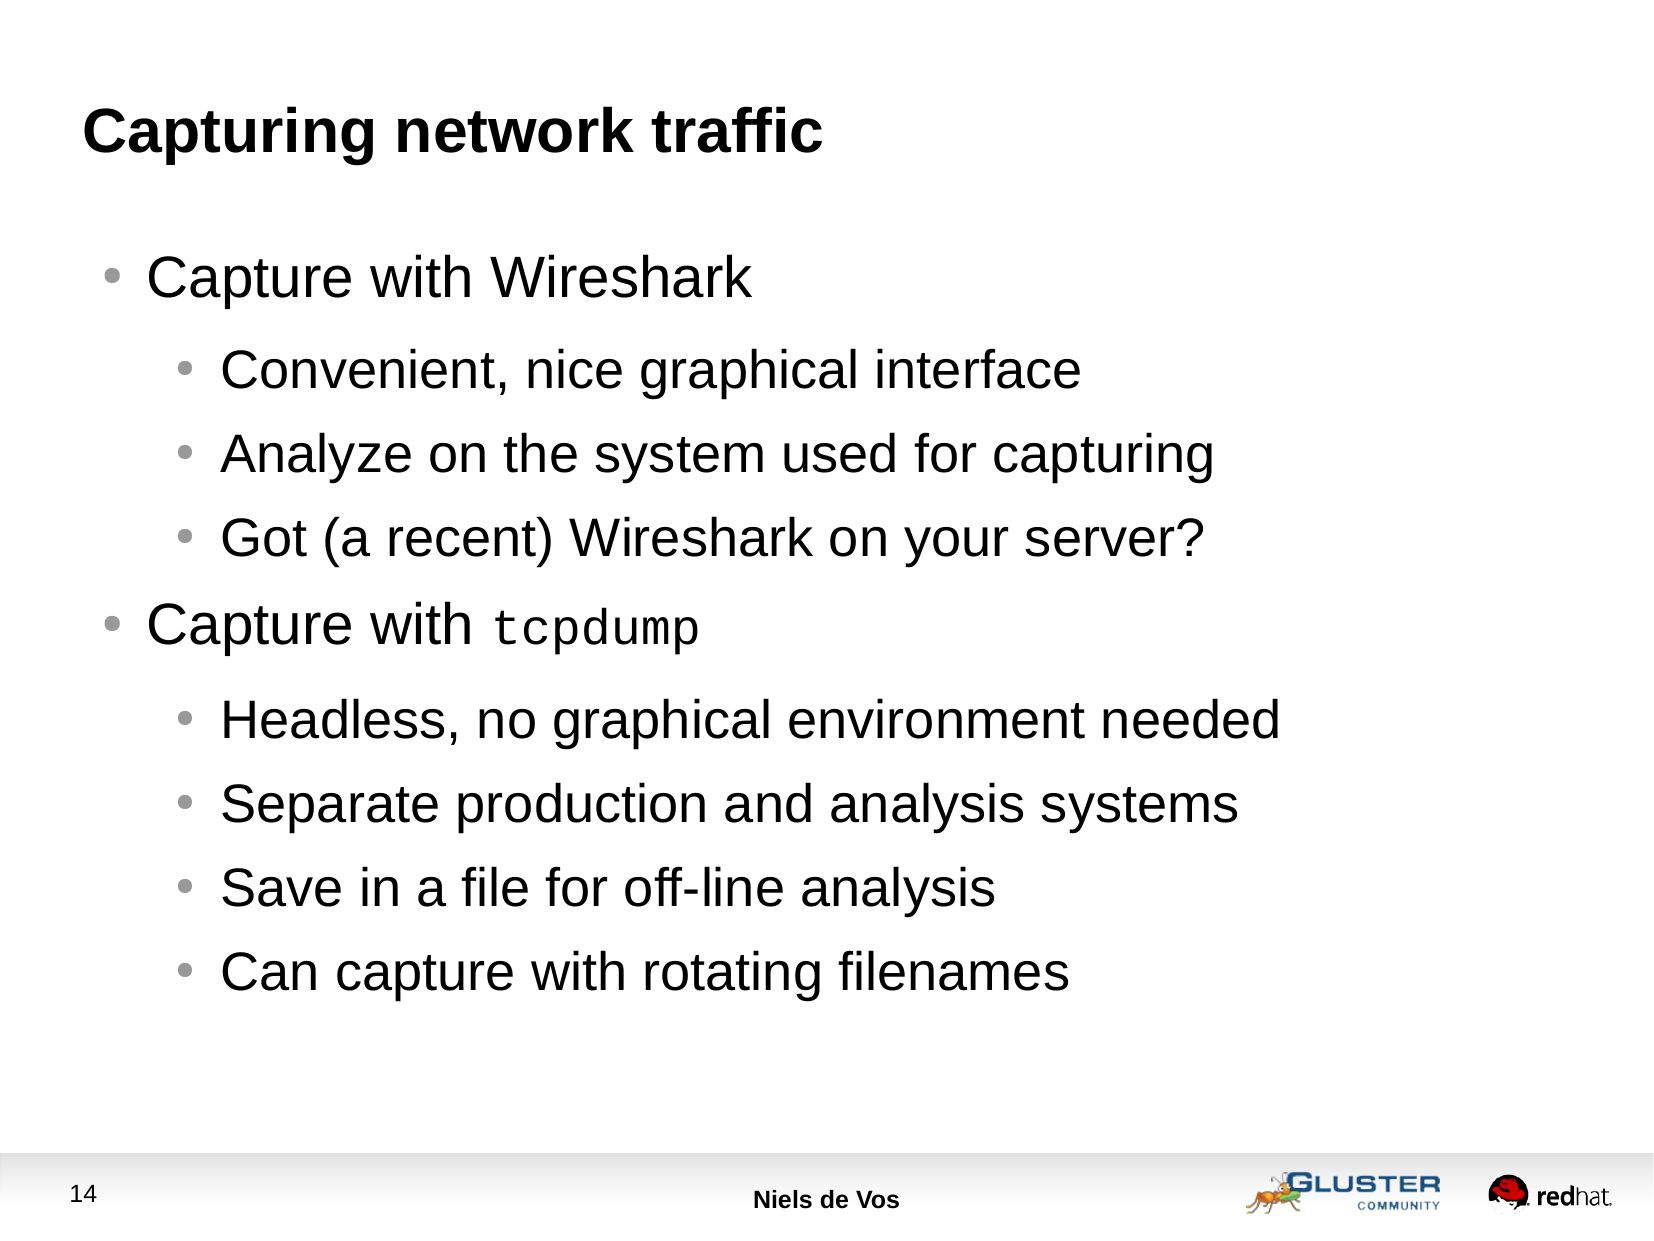

# Capturing network traffic
Capture with Wireshark
Convenient, nice graphical interface
Analyze on the system used for capturing
Got (a recent) Wireshark on your server?
Capture with tcpdump
Headless, no graphical environment needed
Separate production and analysis systems
Save in a file for off-line analysis
Can capture with rotating filenames